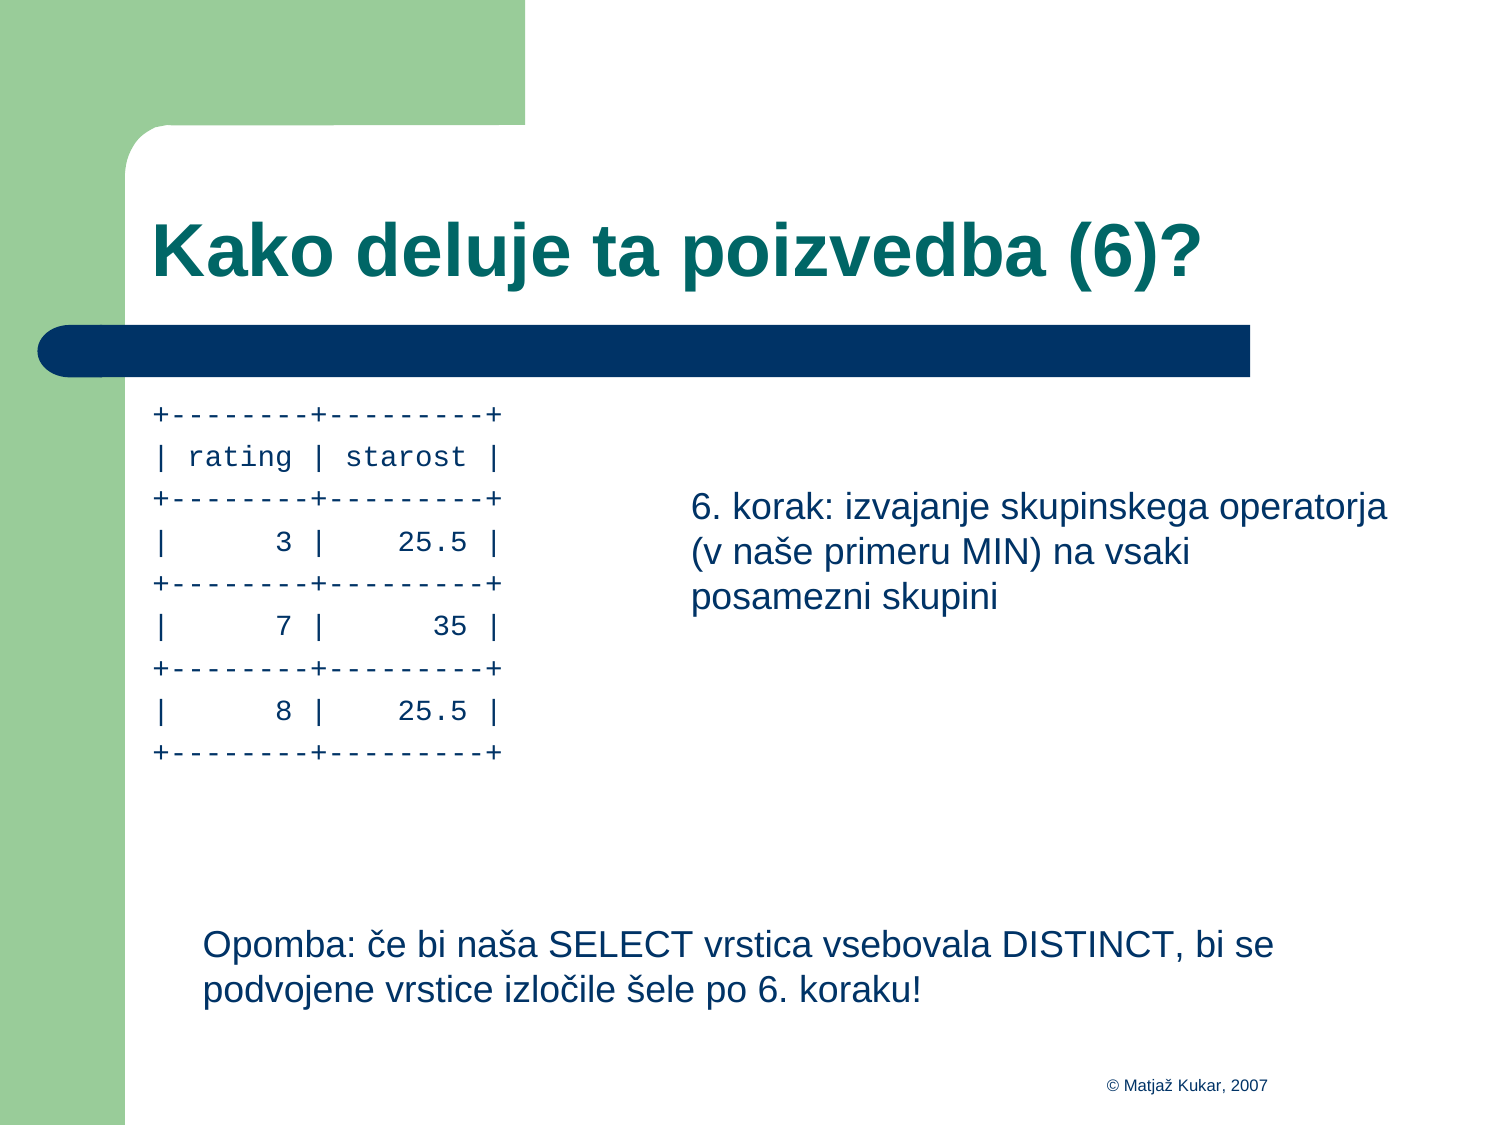

# Kako deluje ta poizvedba (6)?
+--------+---------+
| rating | starost |
+--------+---------+
| 3 | 25.5 |
+--------+---------+
| 7 | 35 |
+--------+---------+
| 8 | 25.5 |
+--------+---------+
6. korak: izvajanje skupinskega operatorja
(v naše primeru MIN) na vsaki
posamezni skupini
Opomba: če bi naša SELECT vrstica vsebovala DISTINCT, bi se
podvojene vrstice izločile šele po 6. koraku!
© Matjaž Kukar, 2007